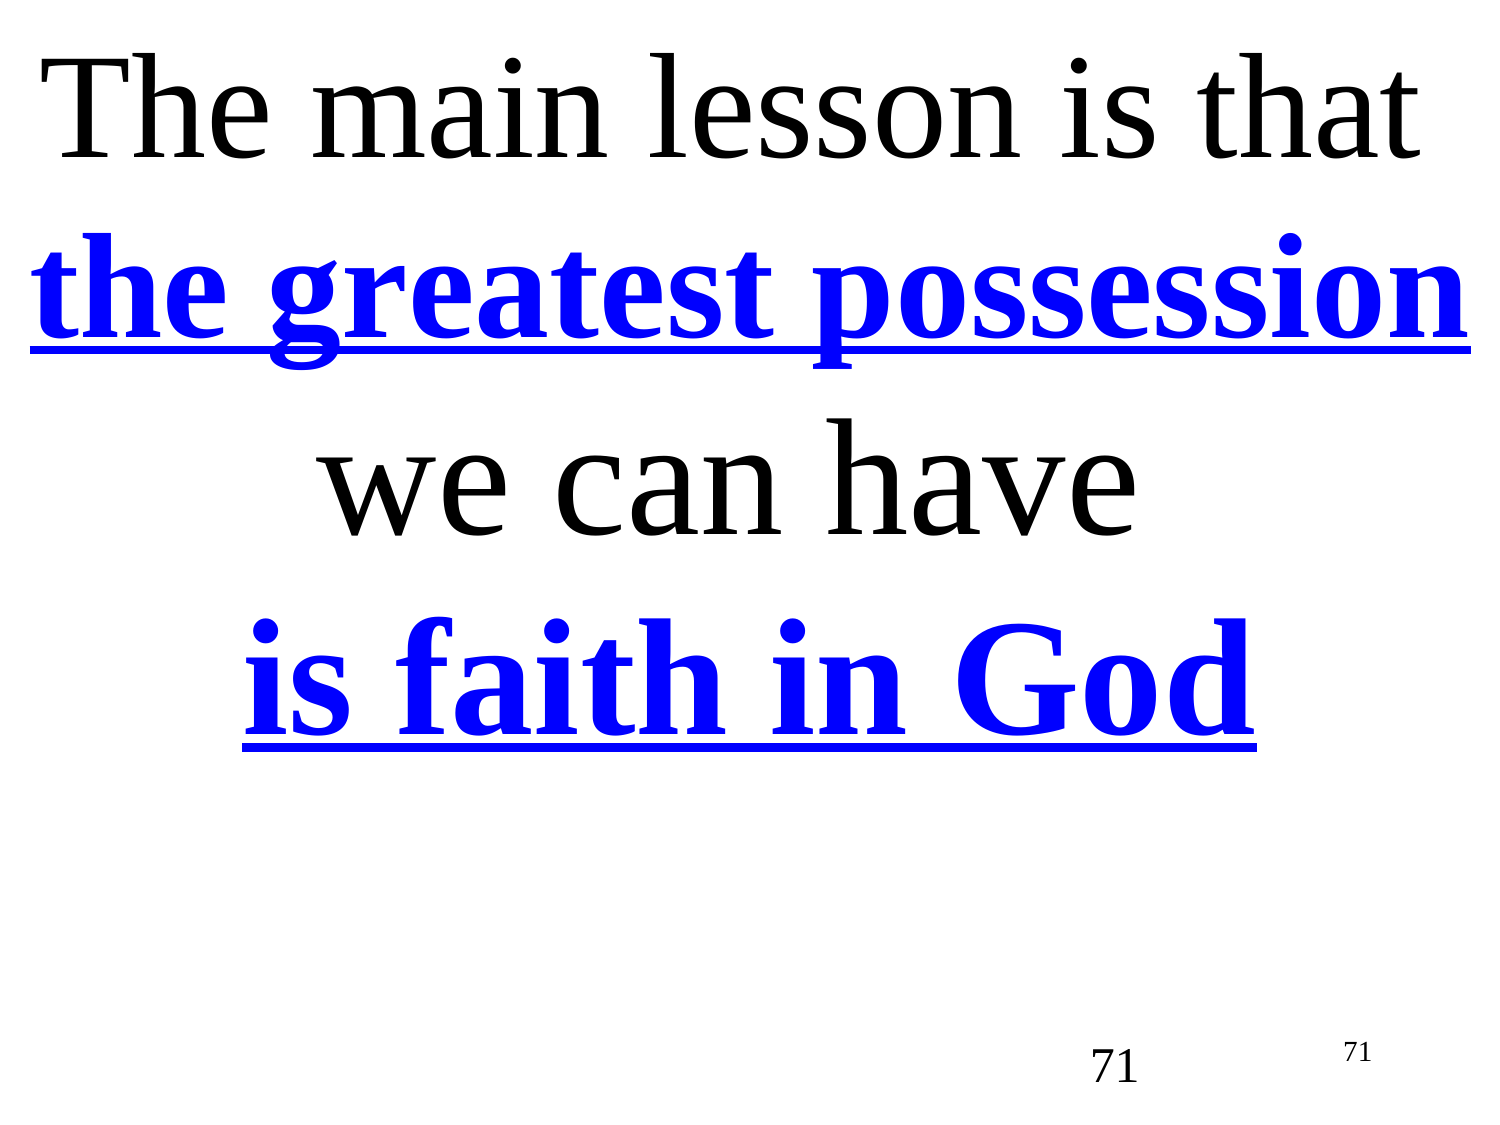

The main lesson is that
the greatest possession we can have
is faith in God
71